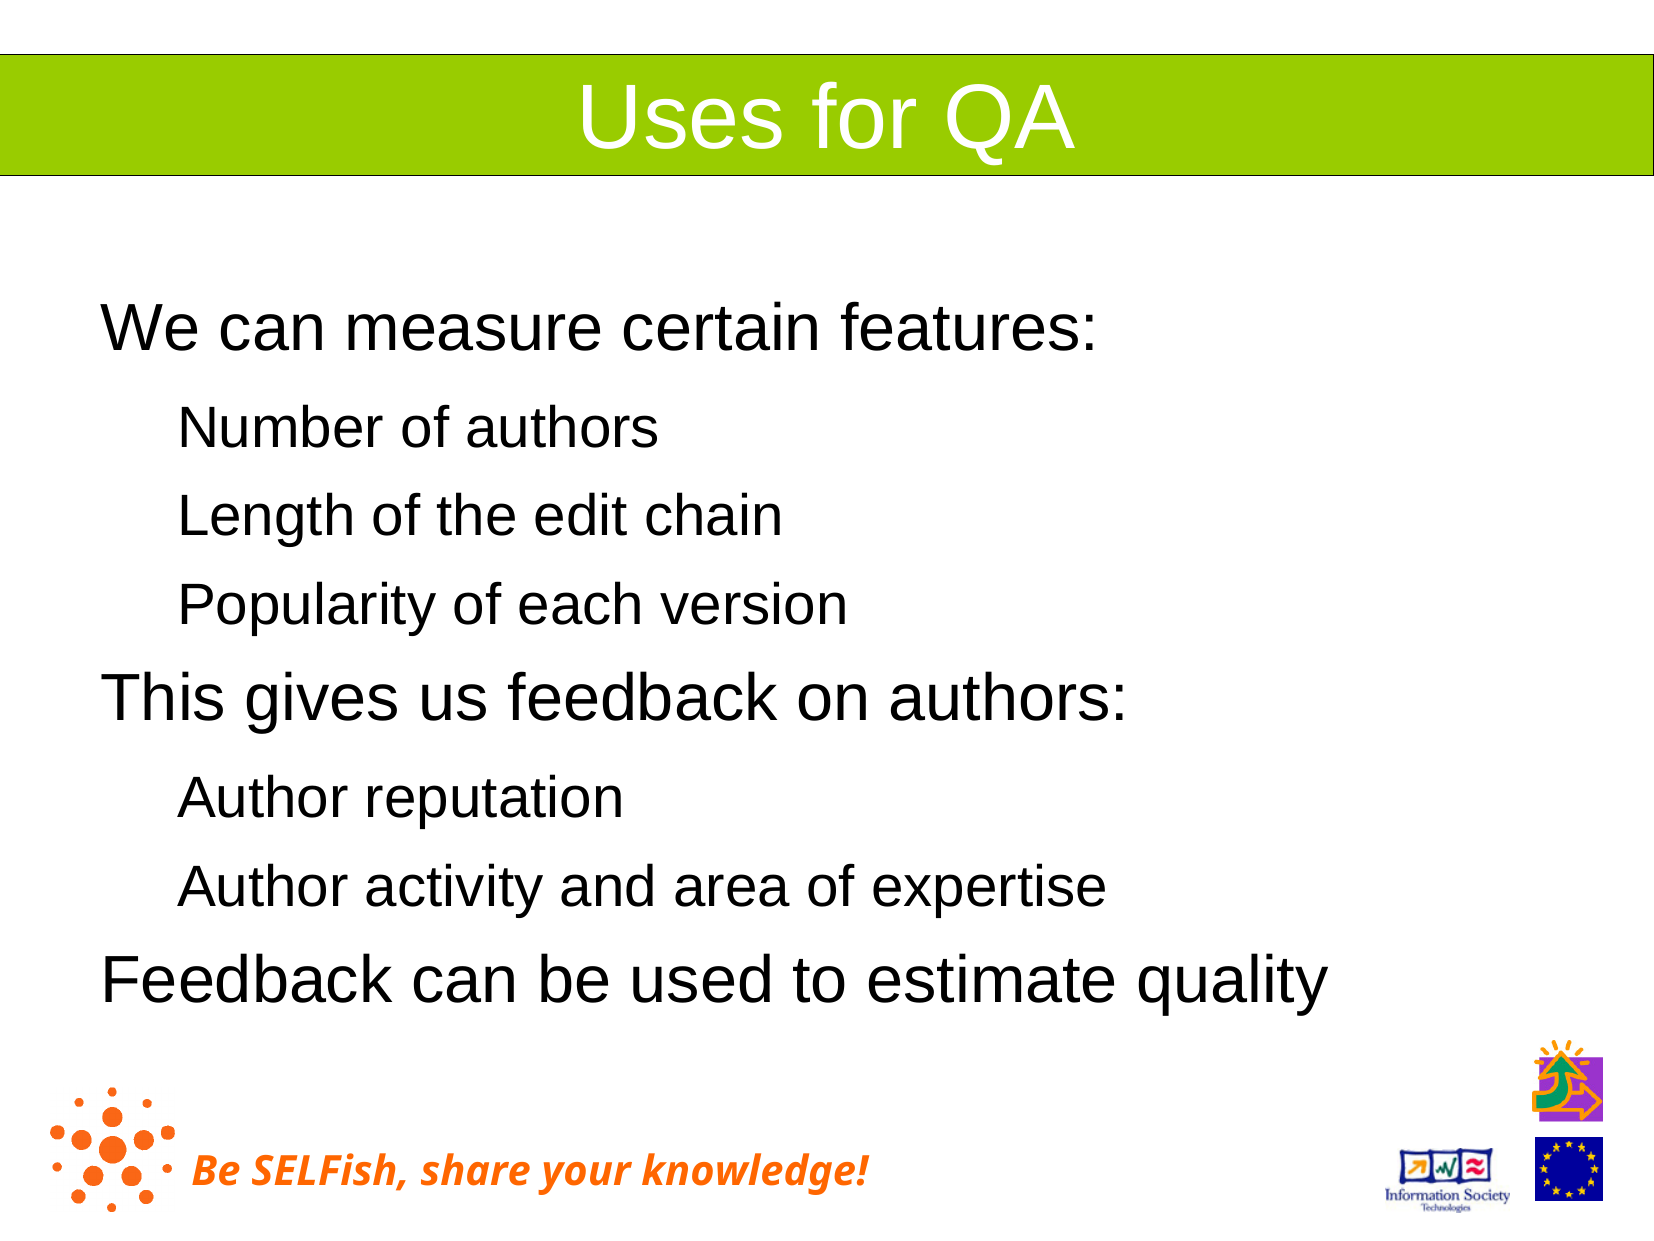

# Uses for QA
We can measure certain features:
Number of authors
Length of the edit chain
Popularity of each version
This gives us feedback on authors:
Author reputation
Author activity and area of expertise
Feedback can be used to estimate quality